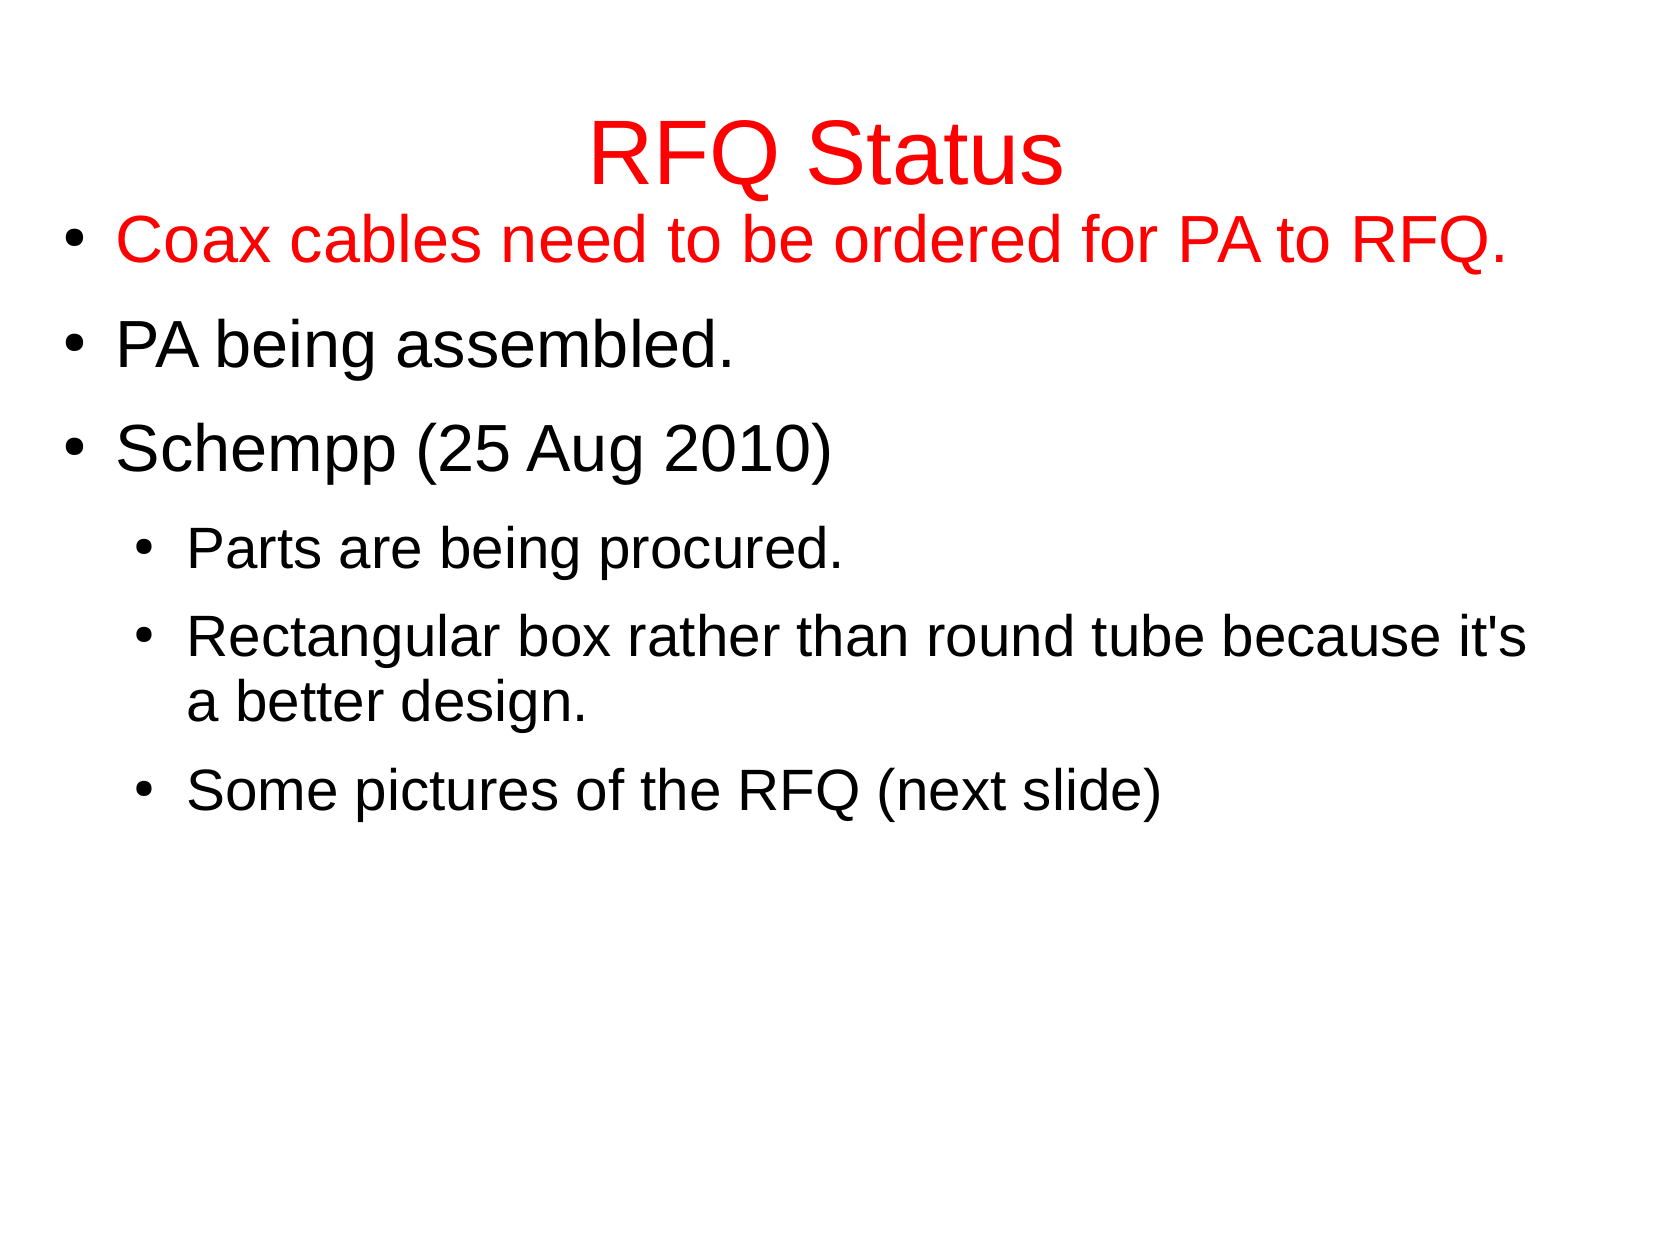

# RFQ Status
Coax cables need to be ordered for PA to RFQ.
PA being assembled.
Schempp (25 Aug 2010)
Parts are being procured.
Rectangular box rather than round tube because it's a better design.
Some pictures of the RFQ (next slide)